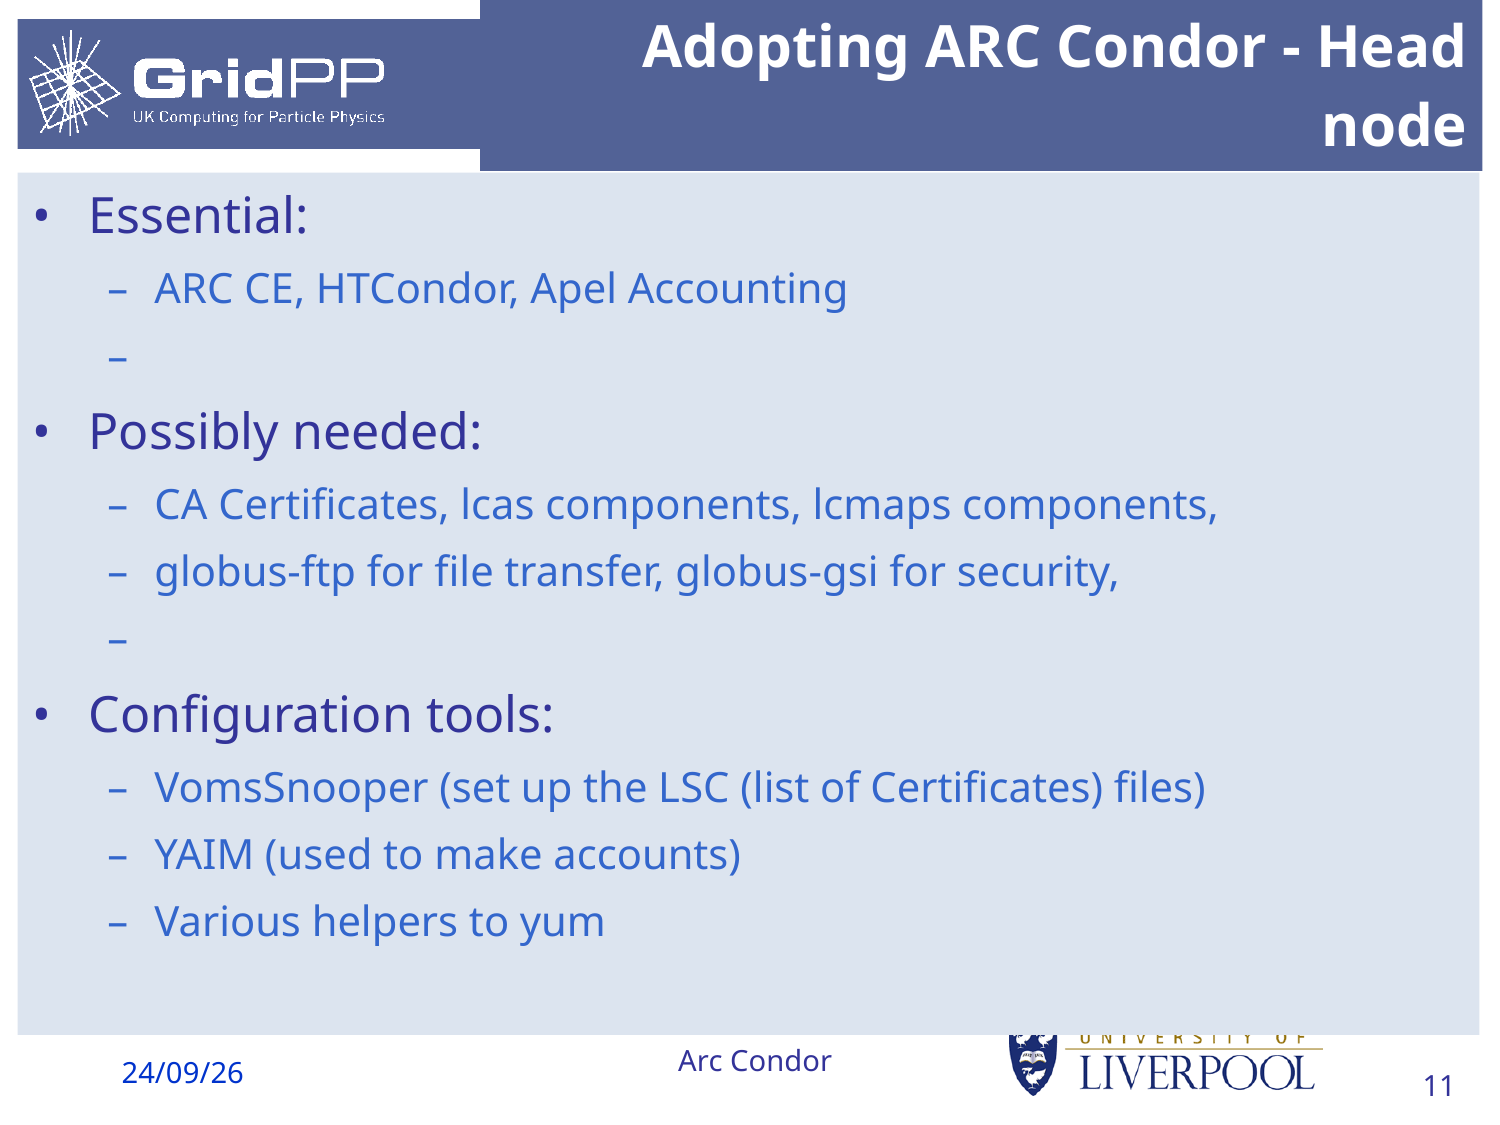

# Adopting ARC Condor - Head node
Essential:
ARC CE, HTCondor, Apel Accounting
Possibly needed:
CA Certificates, lcas components, lcmaps components,
globus-ftp for file transfer, globus-gsi for security,
Configuration tools:
VomsSnooper (set up the LSC (list of Certificates) files)
YAIM (used to make accounts)
Various helpers to yum
Arc Condor